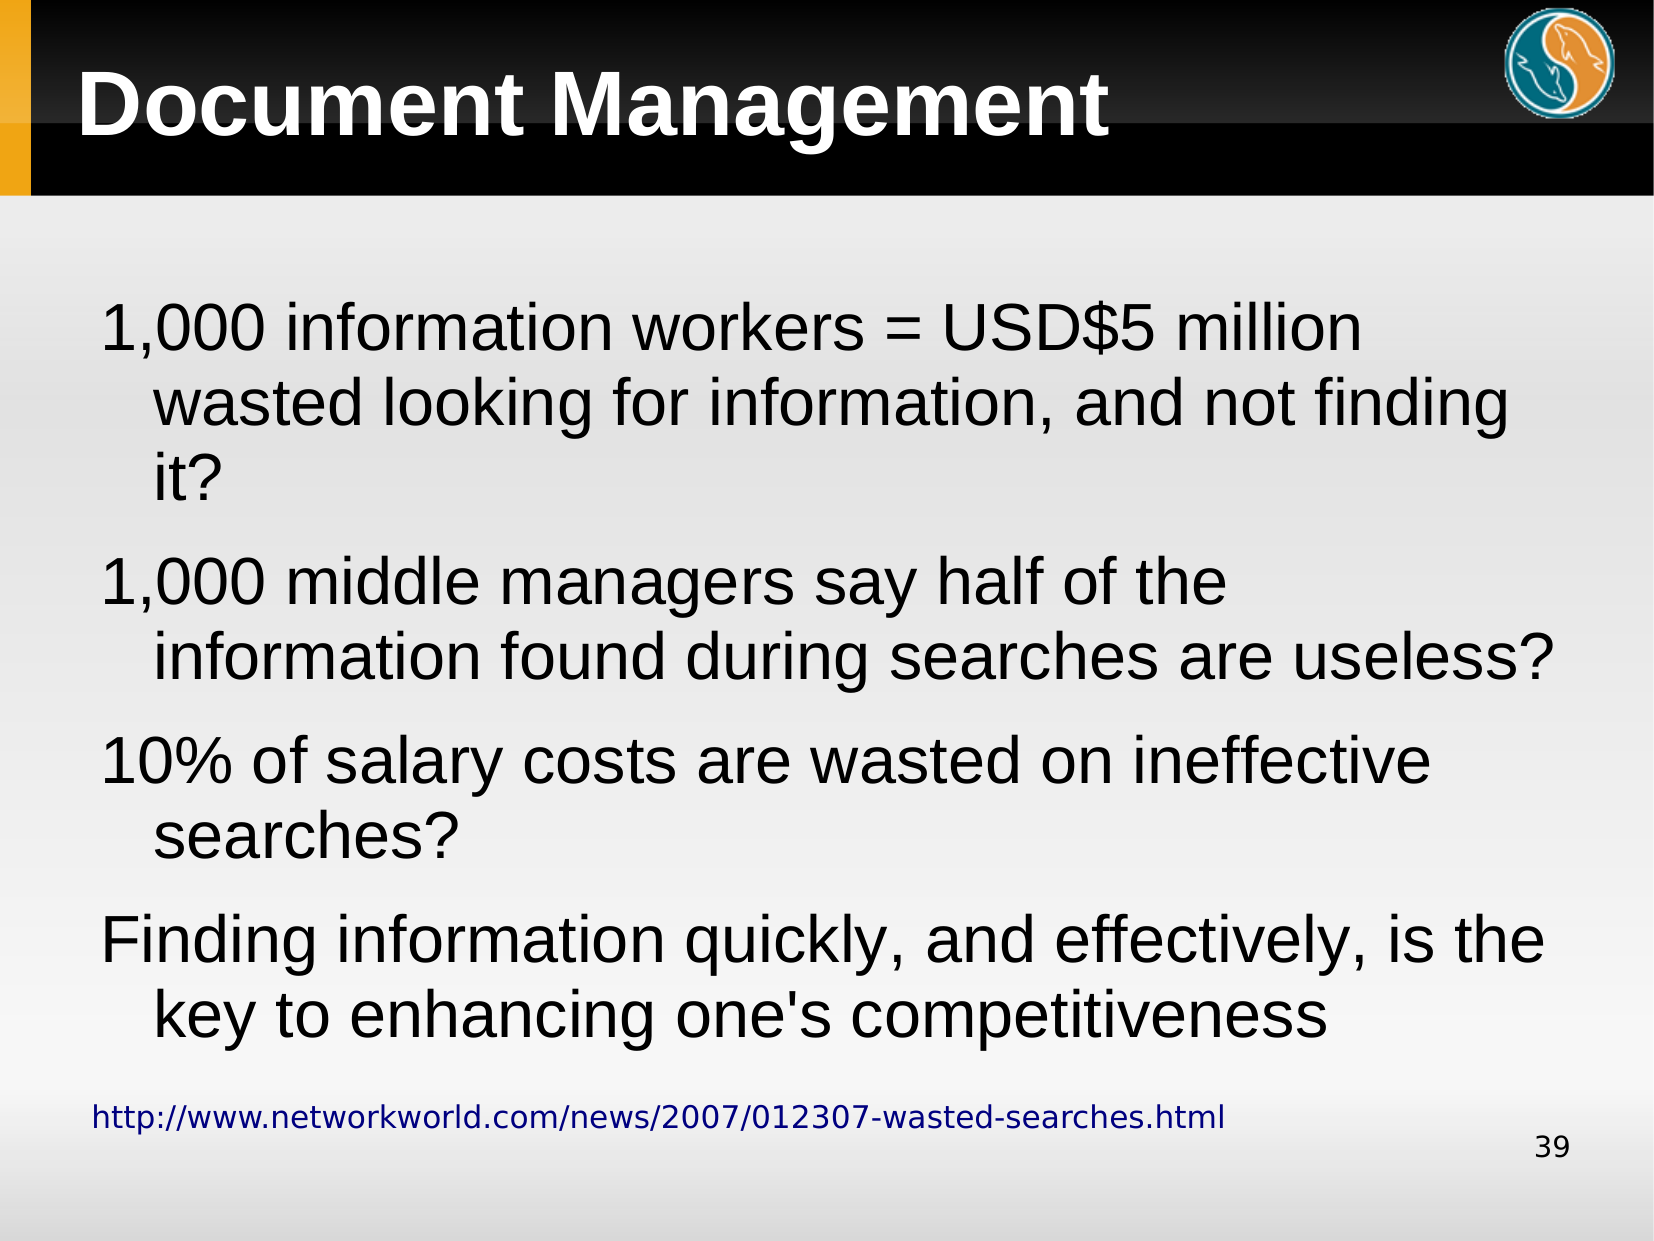

# Document Management
1,000 information workers = USD$5 million wasted looking for information, and not finding it?
1,000 middle managers say half of the information found during searches are useless?
10% of salary costs are wasted on ineffective searches?
Finding information quickly, and effectively, is the key to enhancing one's competitiveness
http://www.networkworld.com/news/2007/012307-wasted-searches.html
39